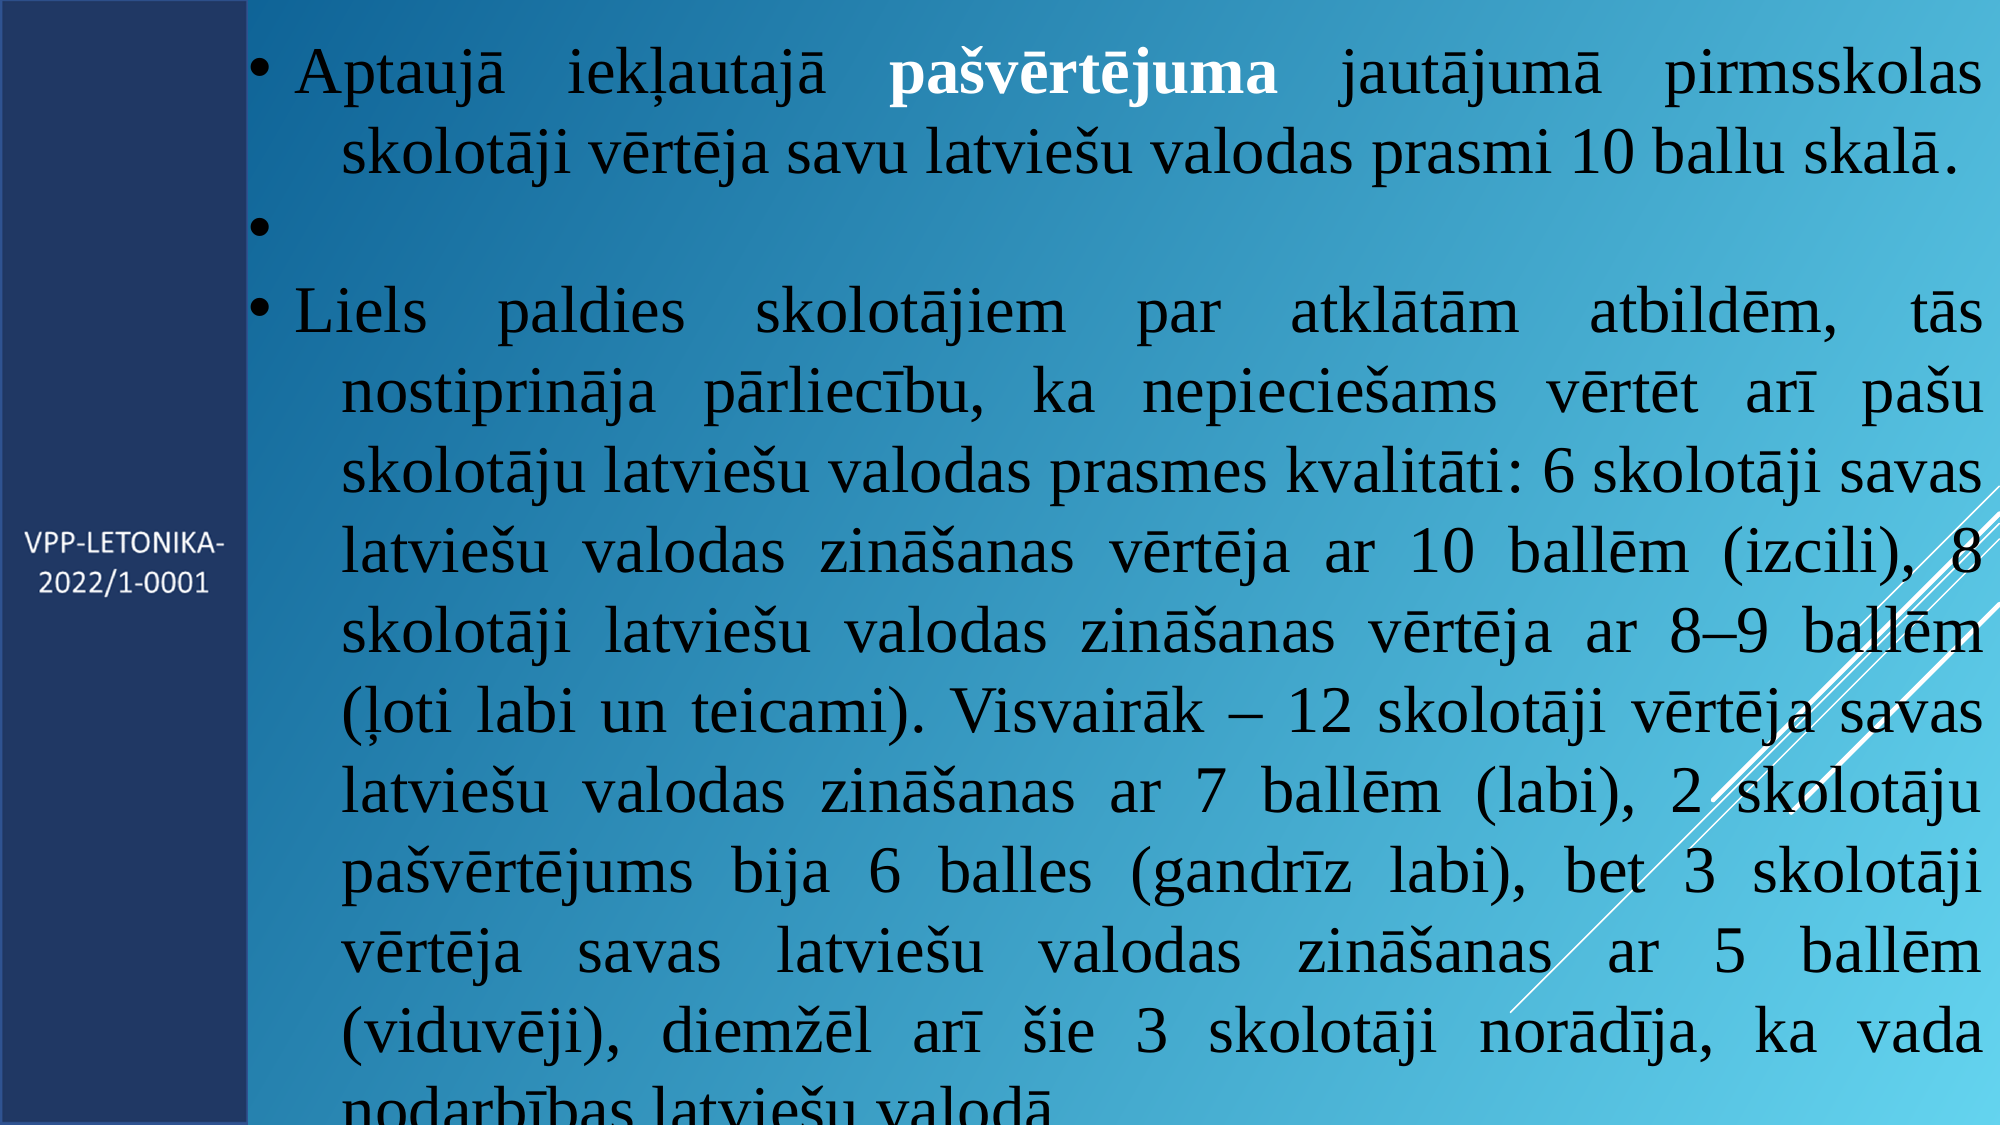

Aptaujā iekļautajā pašvērtējuma jautājumā pirmsskolas skolotāji vērtēja savu latviešu valodas prasmi 10 ballu skalā.
Liels paldies skolotājiem par atklātām atbildēm, tās nostiprināja pārliecību, ka nepieciešams vērtēt arī pašu skolotāju latviešu valodas prasmes kvalitāti: 6 skolotāji savas latviešu valodas zināšanas vērtēja ar 10 ballēm (izcili), 8 skolotāji latviešu valodas zināšanas vērtēja ar 8–9 ballēm (ļoti labi un teicami). Visvairāk – 12 skolotāji vērtēja savas latviešu valodas zināšanas ar 7 ballēm (labi), 2 skolotāju pašvērtējums bija 6 balles (gandrīz labi), bet 3 skolotāji vērtēja savas latviešu valodas zināšanas ar 5 ballēm (viduvēji), diemžēl arī šie 3 skolotāji norādīja, ka vada nodarbības latviešu valodā.